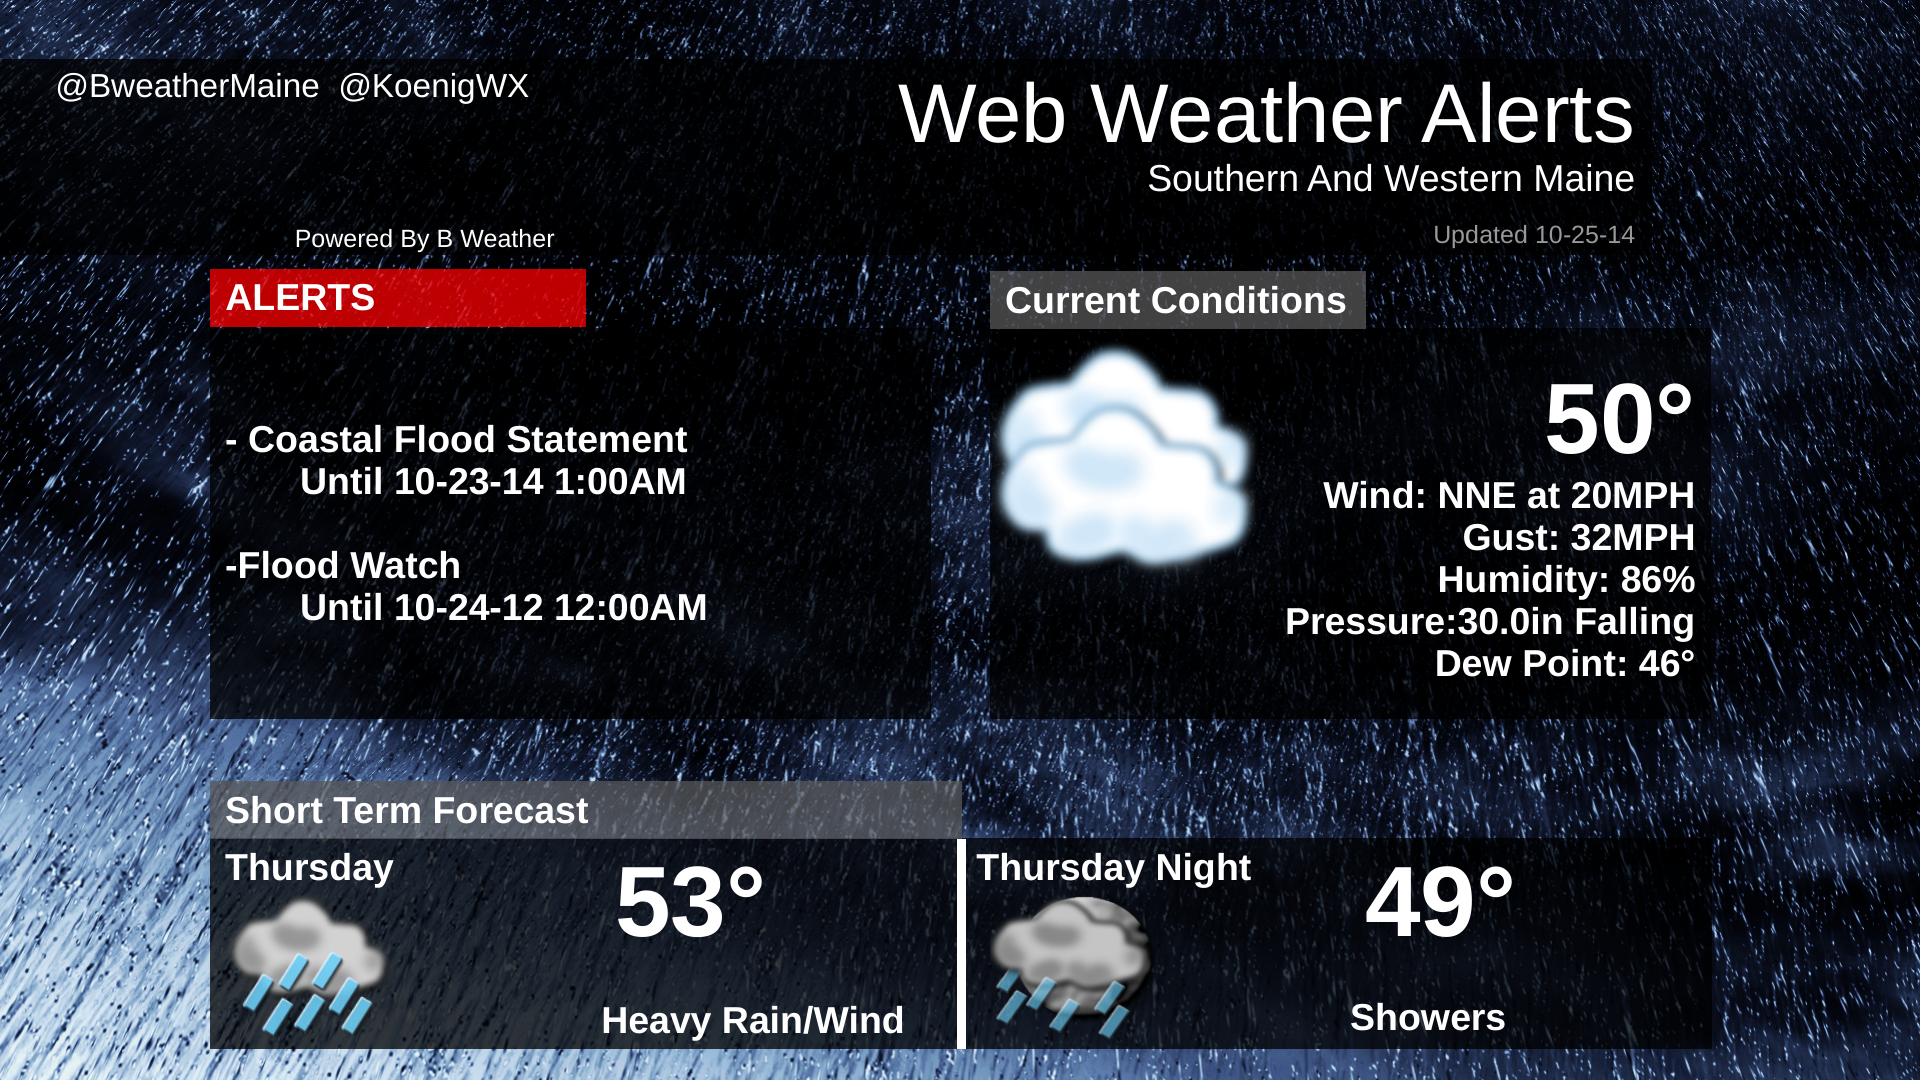

@BweatherMaine @KoenigWX
Web Weather Alerts
Southern And Western Maine
Updated 10-25-14
Powered By B Weather
ALERTS
Current Conditions
- Coastal Flood Statement
 	Until 10-23-14 1:00AM
-Flood Watch
	Until 10-24-12 12:00AM
50°
Wind: NNE at 20MPH
Gust: 32MPH
Humidity: 86%
Pressure:30.0in Falling
Dew Point: 46°
Short Term Forecast
Thursday
53°
Thursday Night
49°
Showers
Heavy Rain/Wind